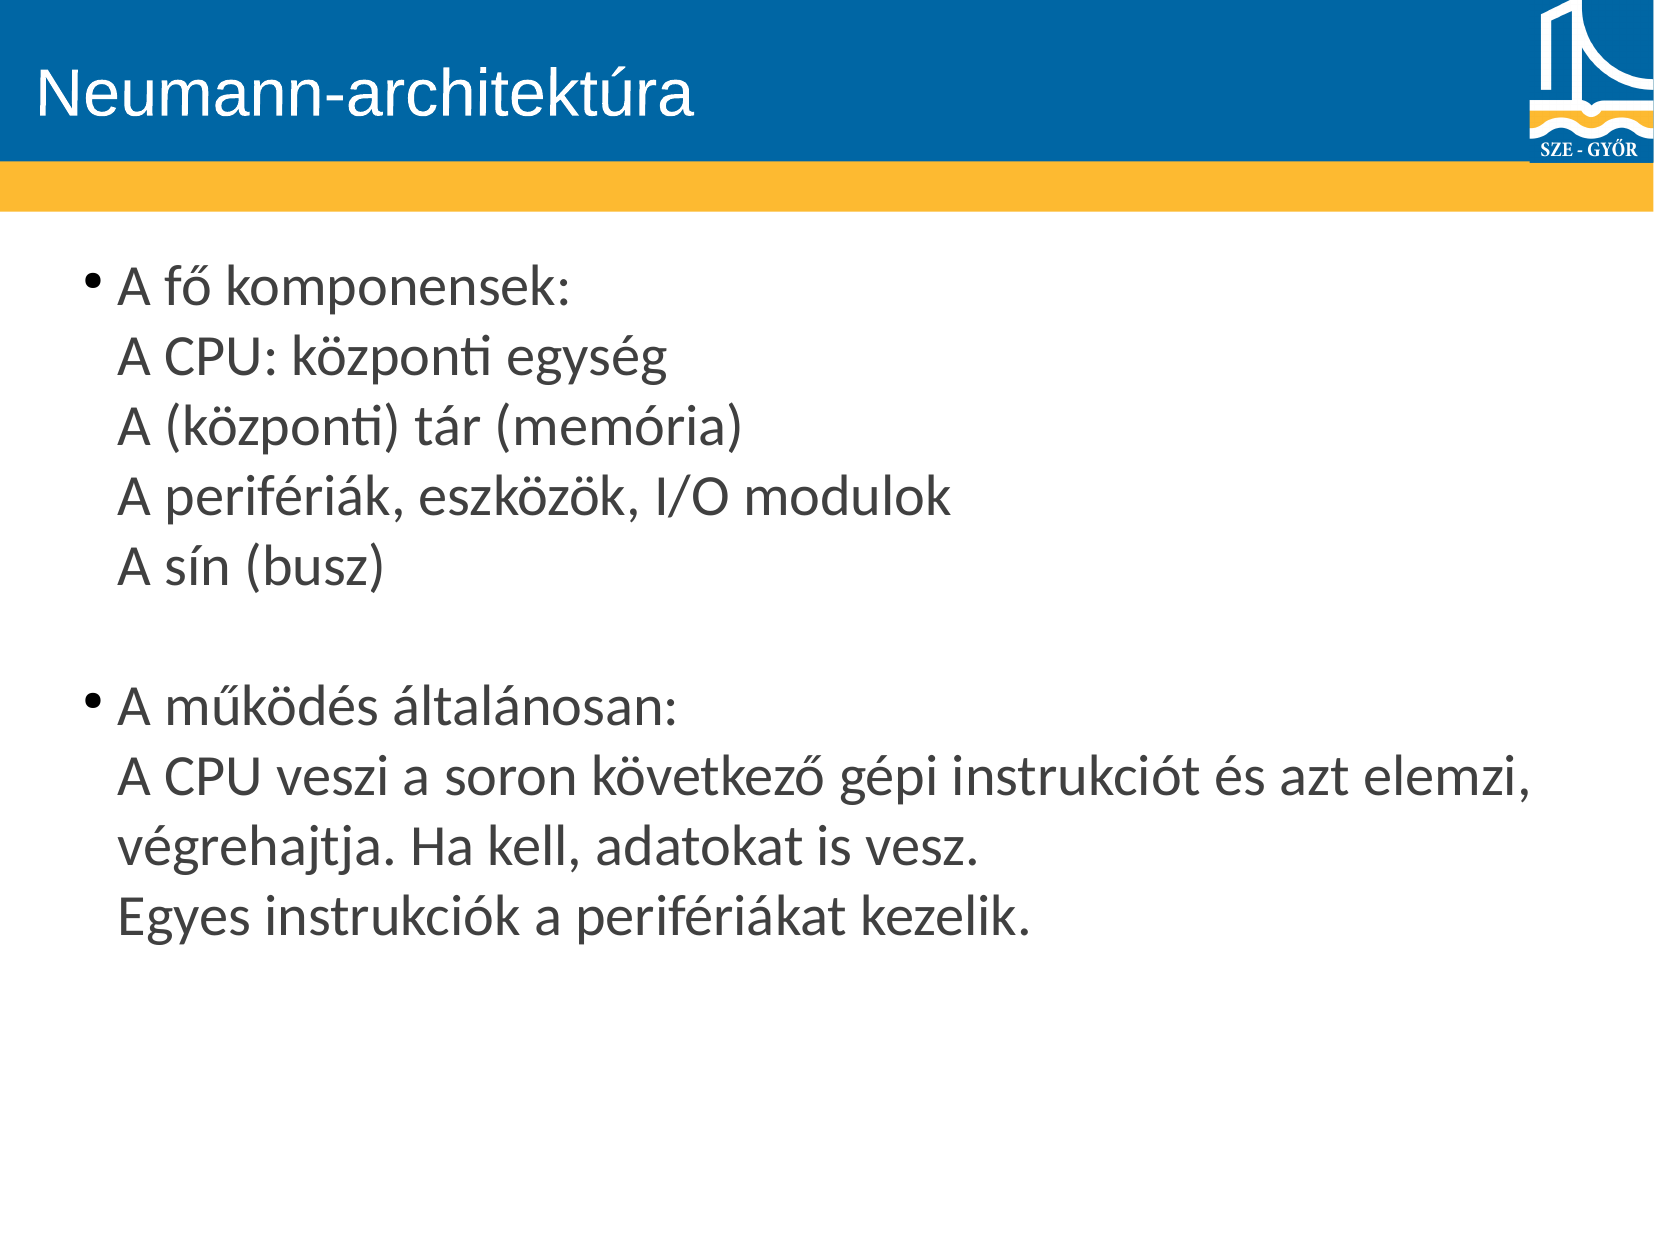

Neumann-architektúra
A fő komponensek:
A CPU: központi egység
A (központi) tár (memória)
A perifériák, eszközök, I/O modulok
A sín (busz)
A működés általánosan:
A CPU veszi a soron következő gépi instrukciót és azt elemzi, végrehajtja. Ha kell, adatokat is vesz.
Egyes instrukciók a perifériákat kezelik.